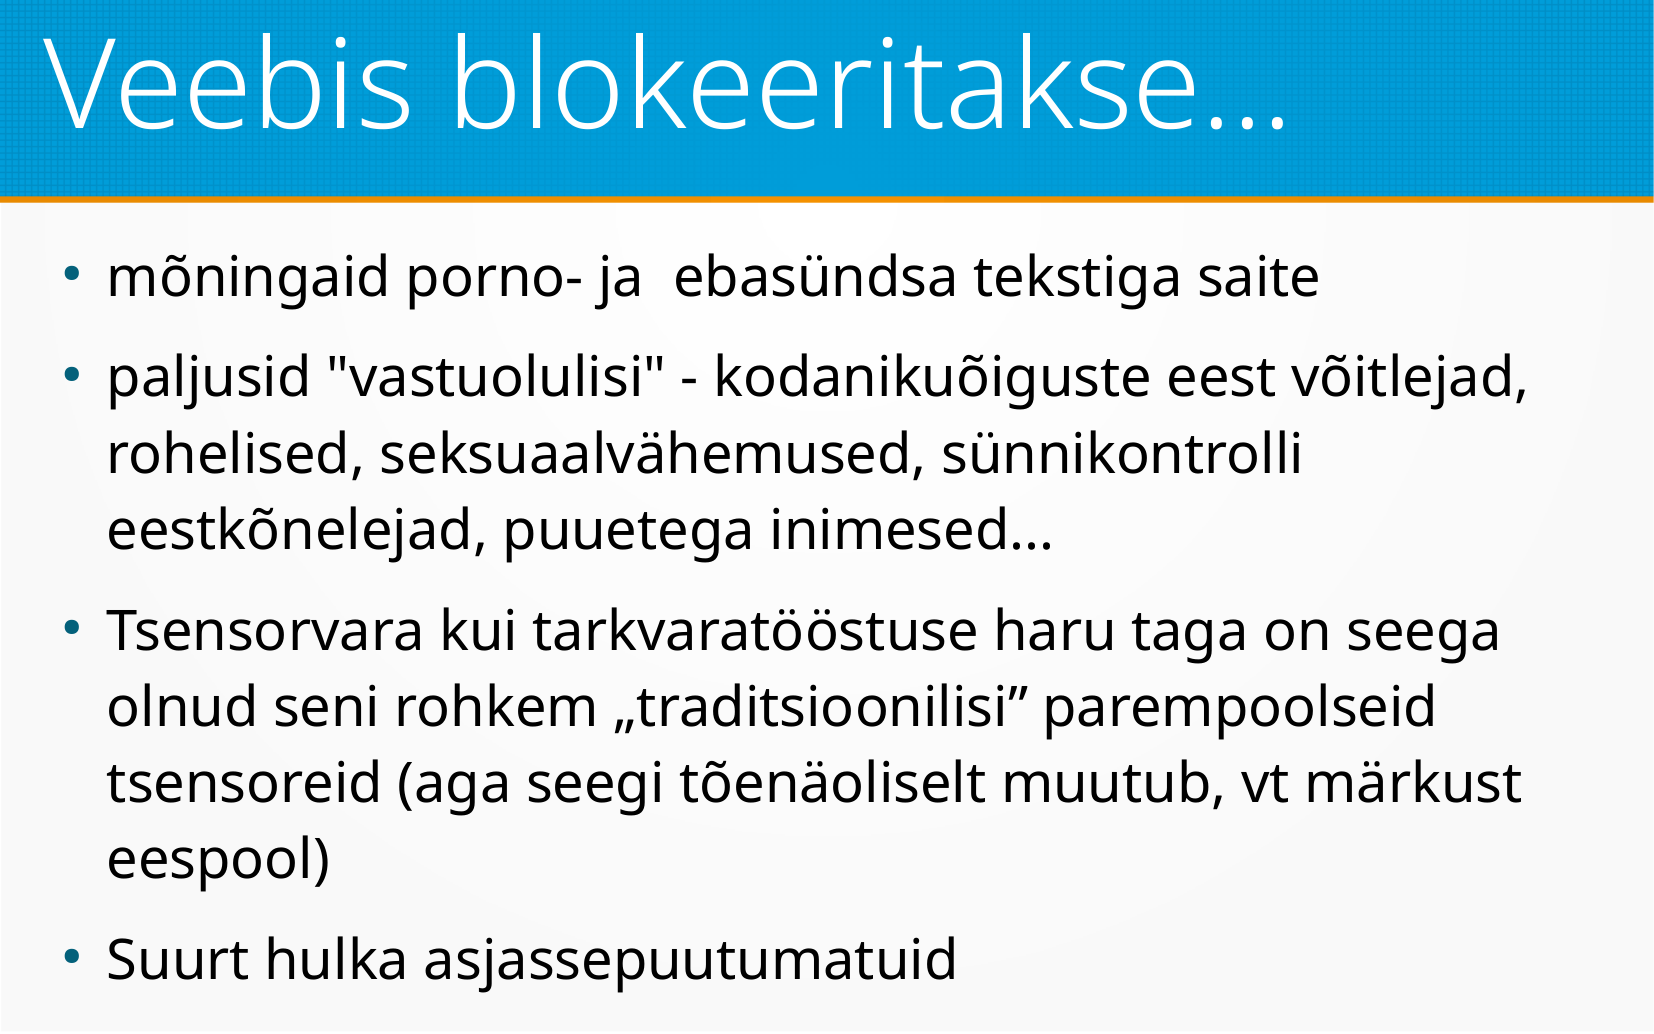

# Veebis blokeeritakse...
mõningaid porno- ja ebasündsa tekstiga saite
paljusid "vastuolulisi" - kodanikuõiguste eest võitlejad, rohelised, seksuaalvähemused, sünnikontrolli eestkõnelejad, puuetega inimesed...
Tsensorvara kui tarkvaratööstuse haru taga on seega olnud seni rohkem „traditsioonilisi” parempoolseid tsensoreid (aga seegi tõenäoliselt muutub, vt märkust eespool)
Suurt hulka asjassepuutumatuid